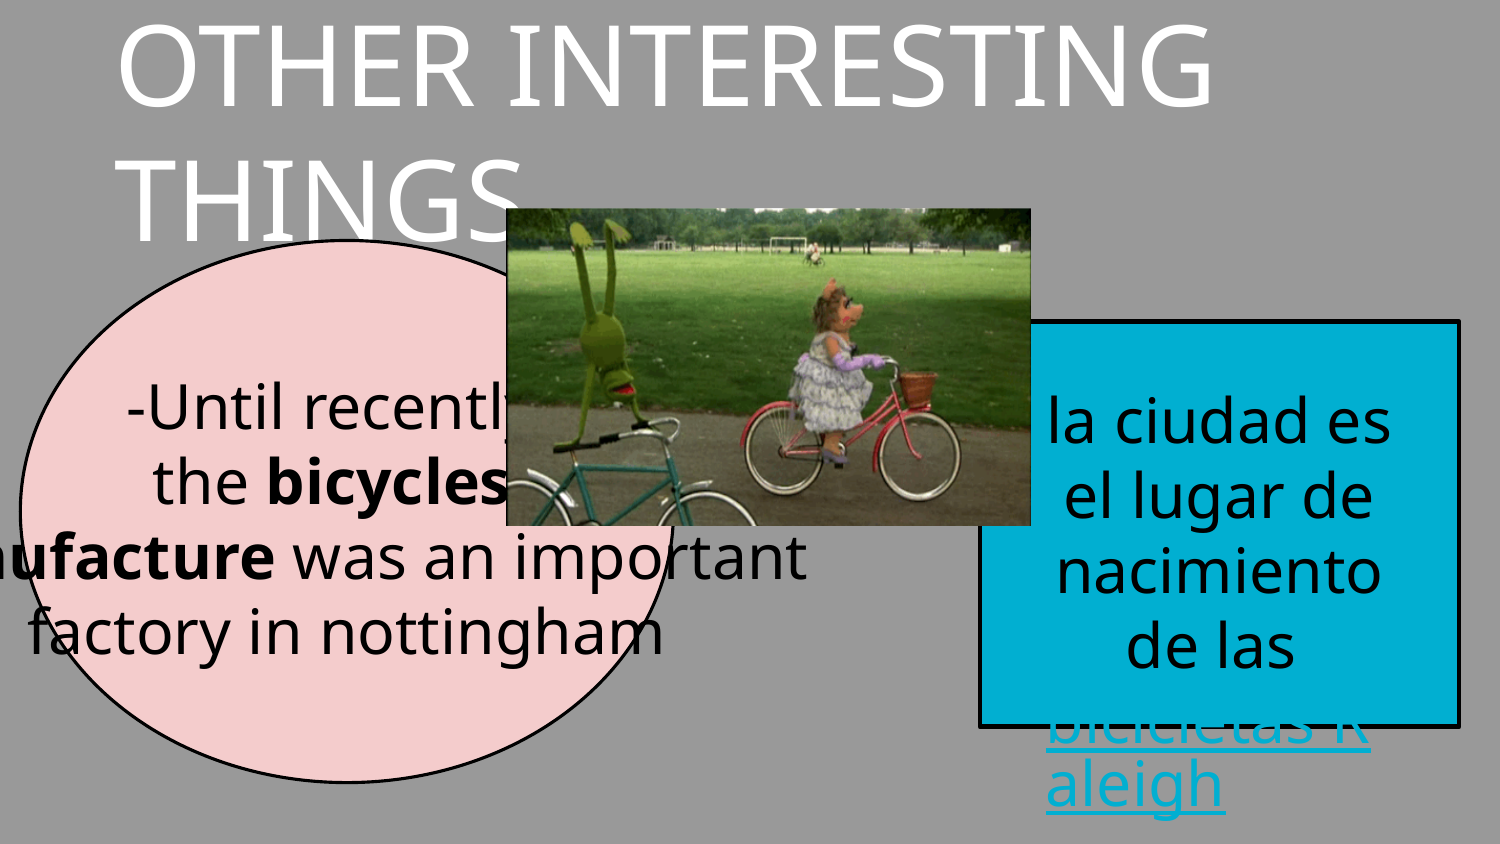

# OTHER INTERESTING THINGS…
-Until recently,
the bicycles’
manufacture was an important
factory in nottingham
la ciudad es el lugar de nacimiento de las bicicletas Raleigh